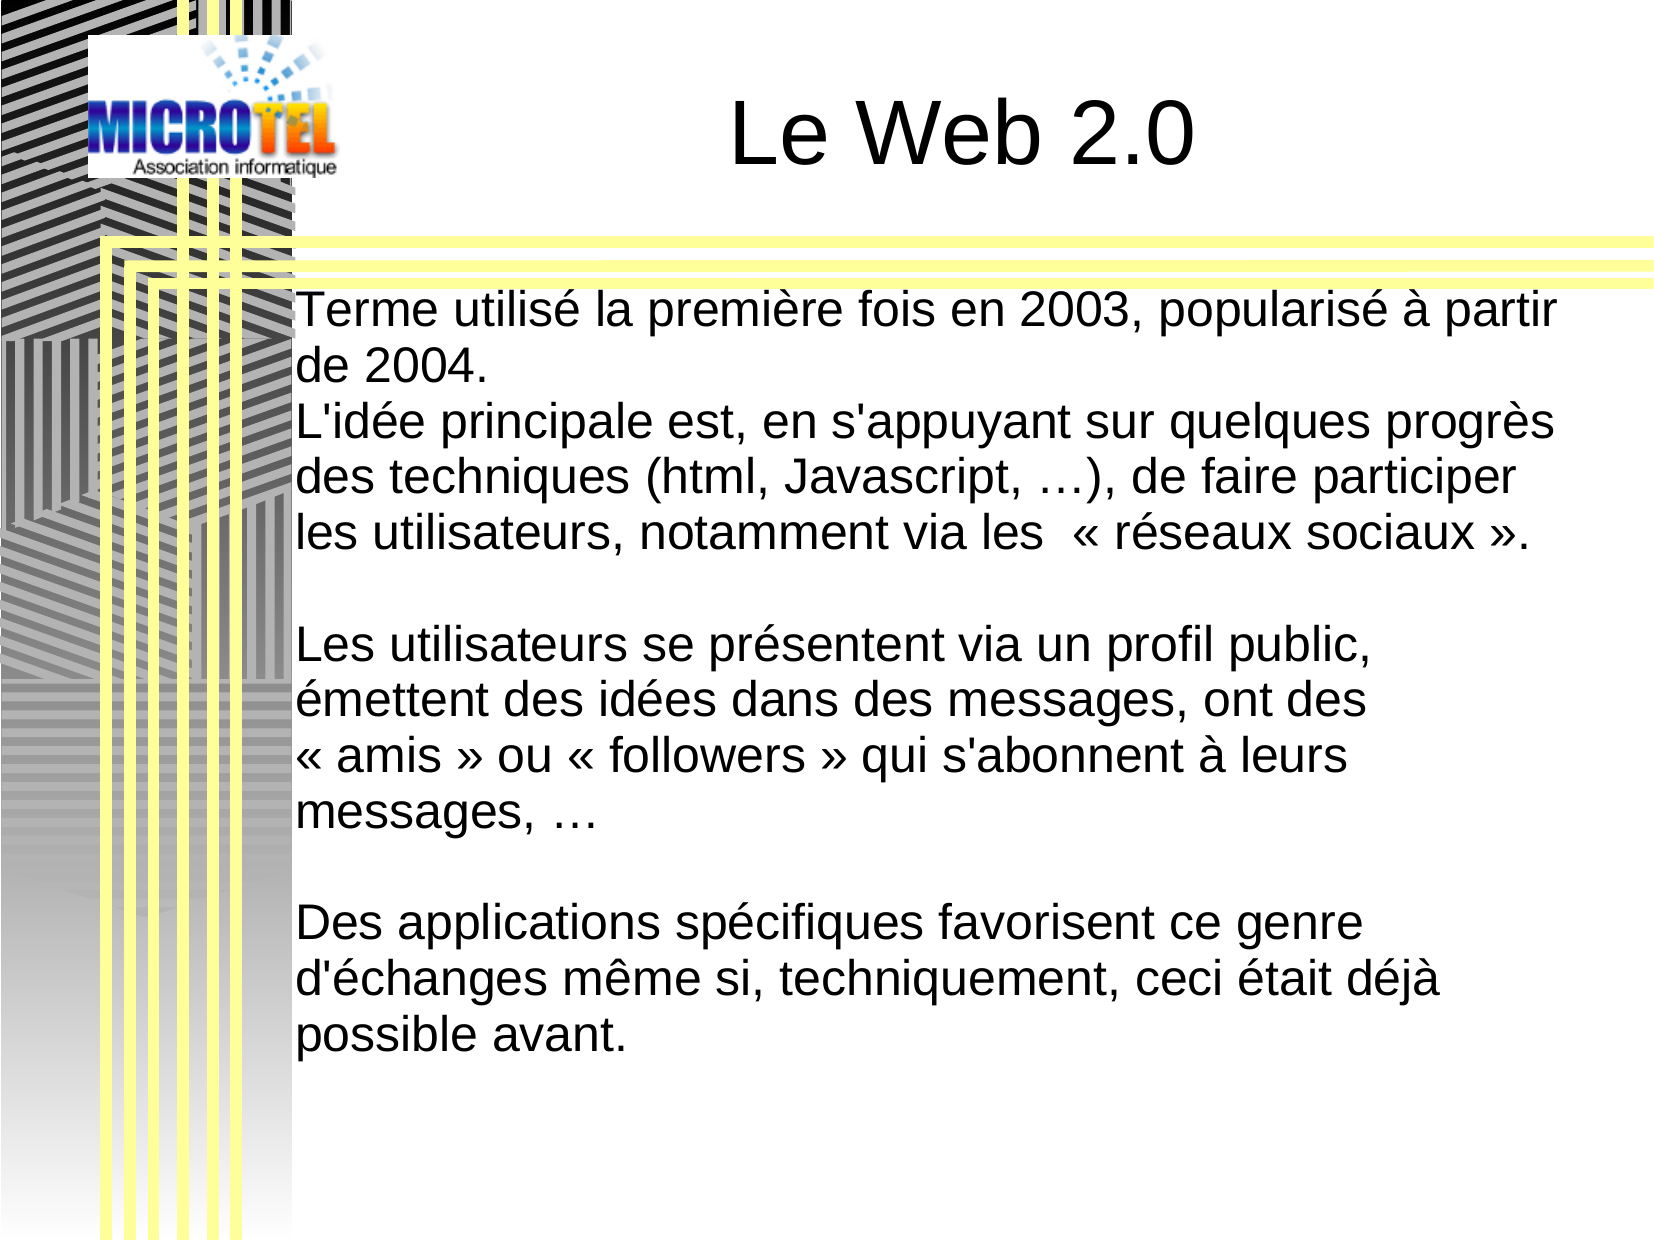

# Le Web 2.0
Terme utilisé la première fois en 2003, popularisé à partir de 2004.
L'idée principale est, en s'appuyant sur quelques progrès des techniques (html, Javascript, …), de faire participer les utilisateurs, notamment via les « réseaux sociaux ».
Les utilisateurs se présentent via un profil public, émettent des idées dans des messages, ont des « amis » ou « followers » qui s'abonnent à leurs messages, …
Des applications spécifiques favorisent ce genre d'échanges même si, techniquement, ceci était déjà possible avant.